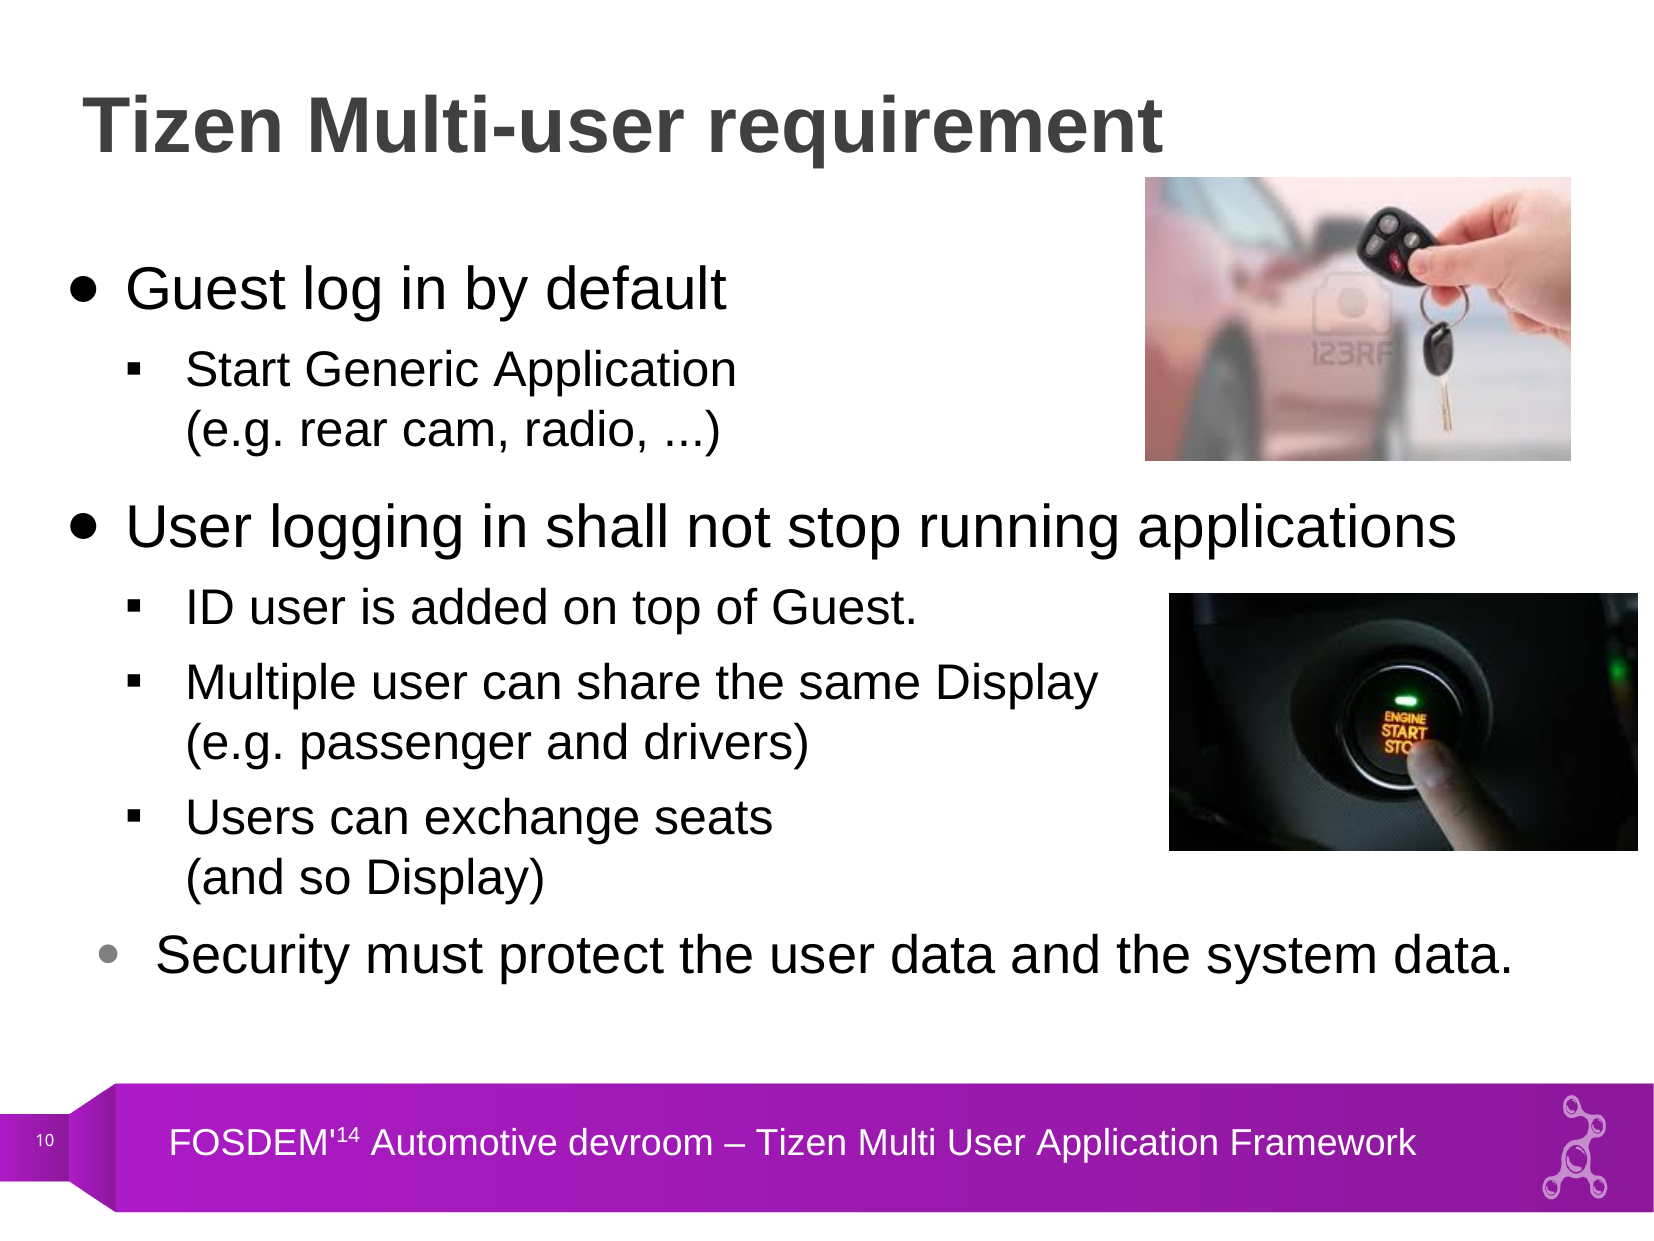

# Tizen Multi-user requirement
Guest log in by default
Start Generic Application
(e.g. rear cam, radio, ...)
User logging in shall not stop running applications
ID user is added on top of Guest.
Multiple user can share the same Display
(e.g. passenger and drivers)
Users can exchange seats
(and so Display)
Security must protect the user data and the system data.